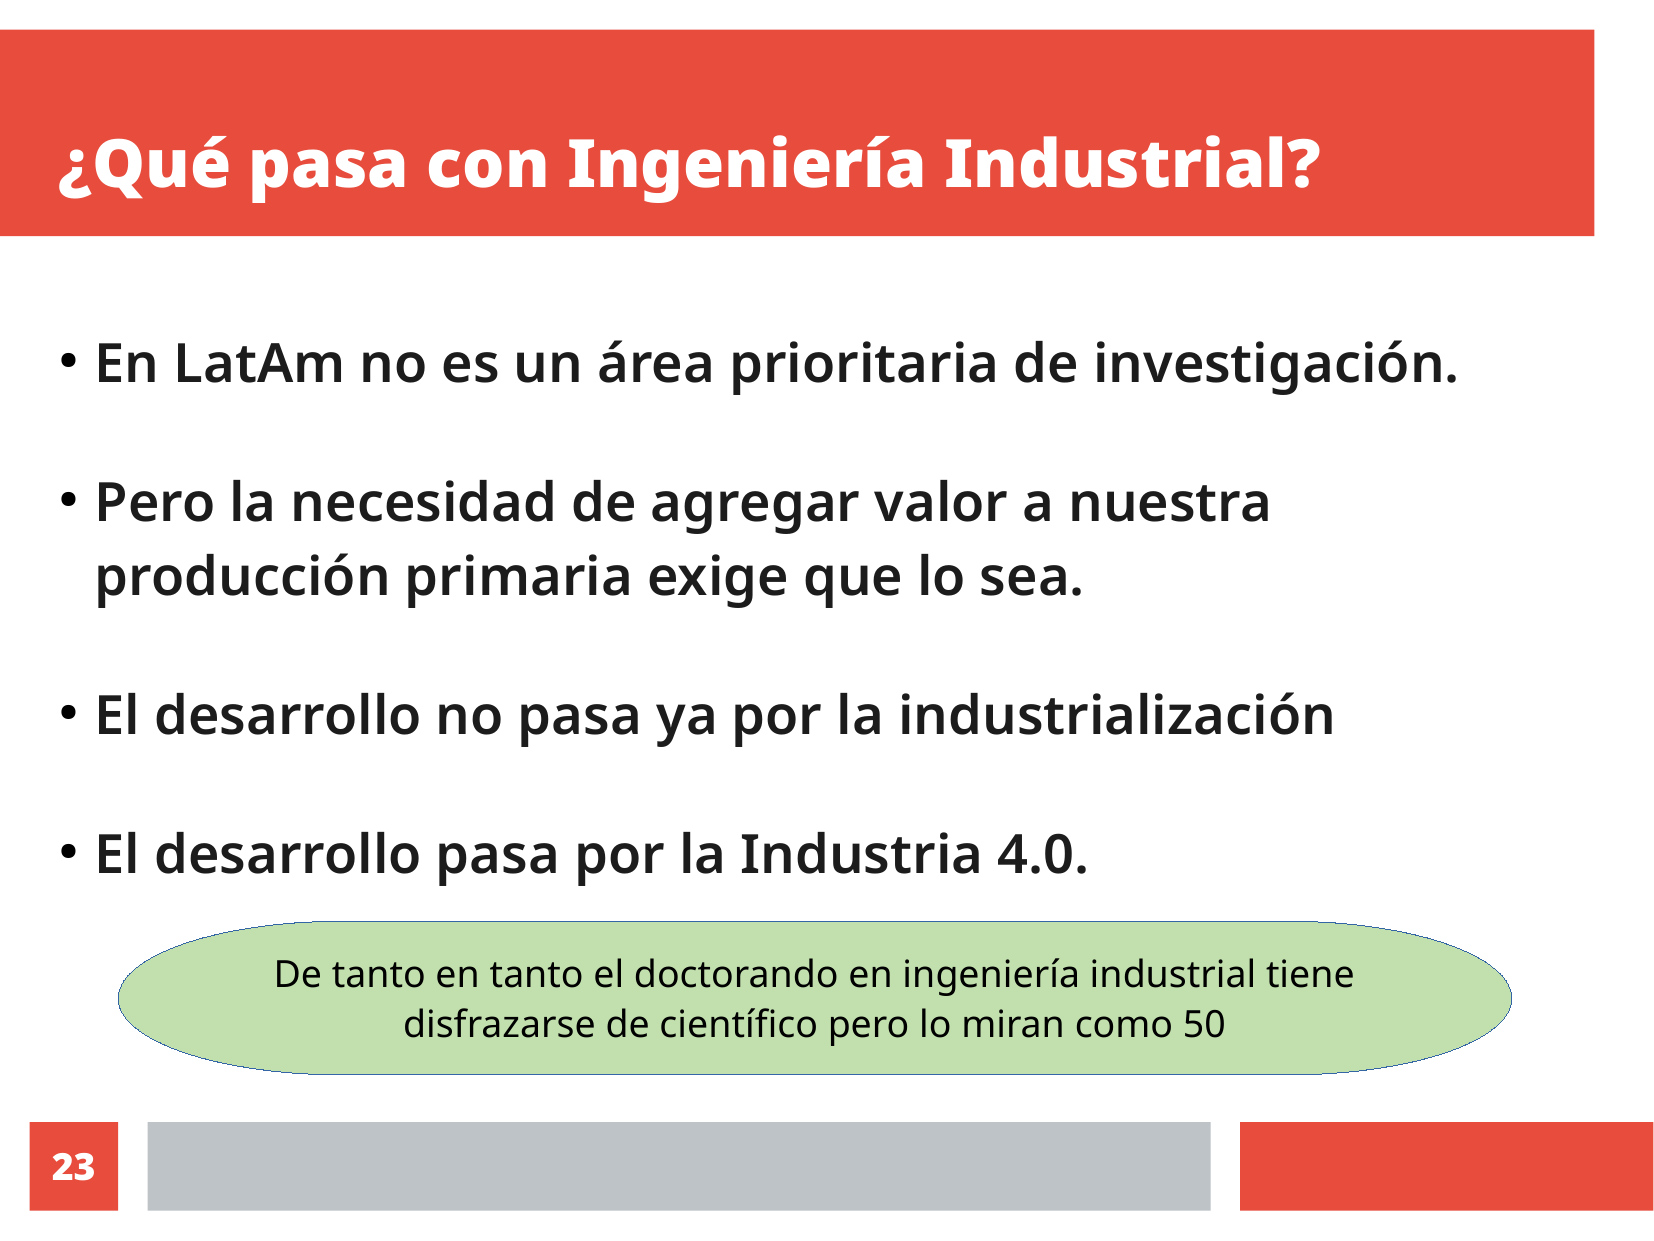

# ¿Qué pasa con Ingeniería Industrial?
En LatAm no es un área prioritaria de investigación.
Pero la necesidad de agregar valor a nuestra producción primaria exige que lo sea.
El desarrollo no pasa ya por la industrialización
El desarrollo pasa por la Industria 4.0.
De tanto en tanto el doctorando en ingeniería industrial tiene
disfrazarse de científico pero lo miran como 50
23